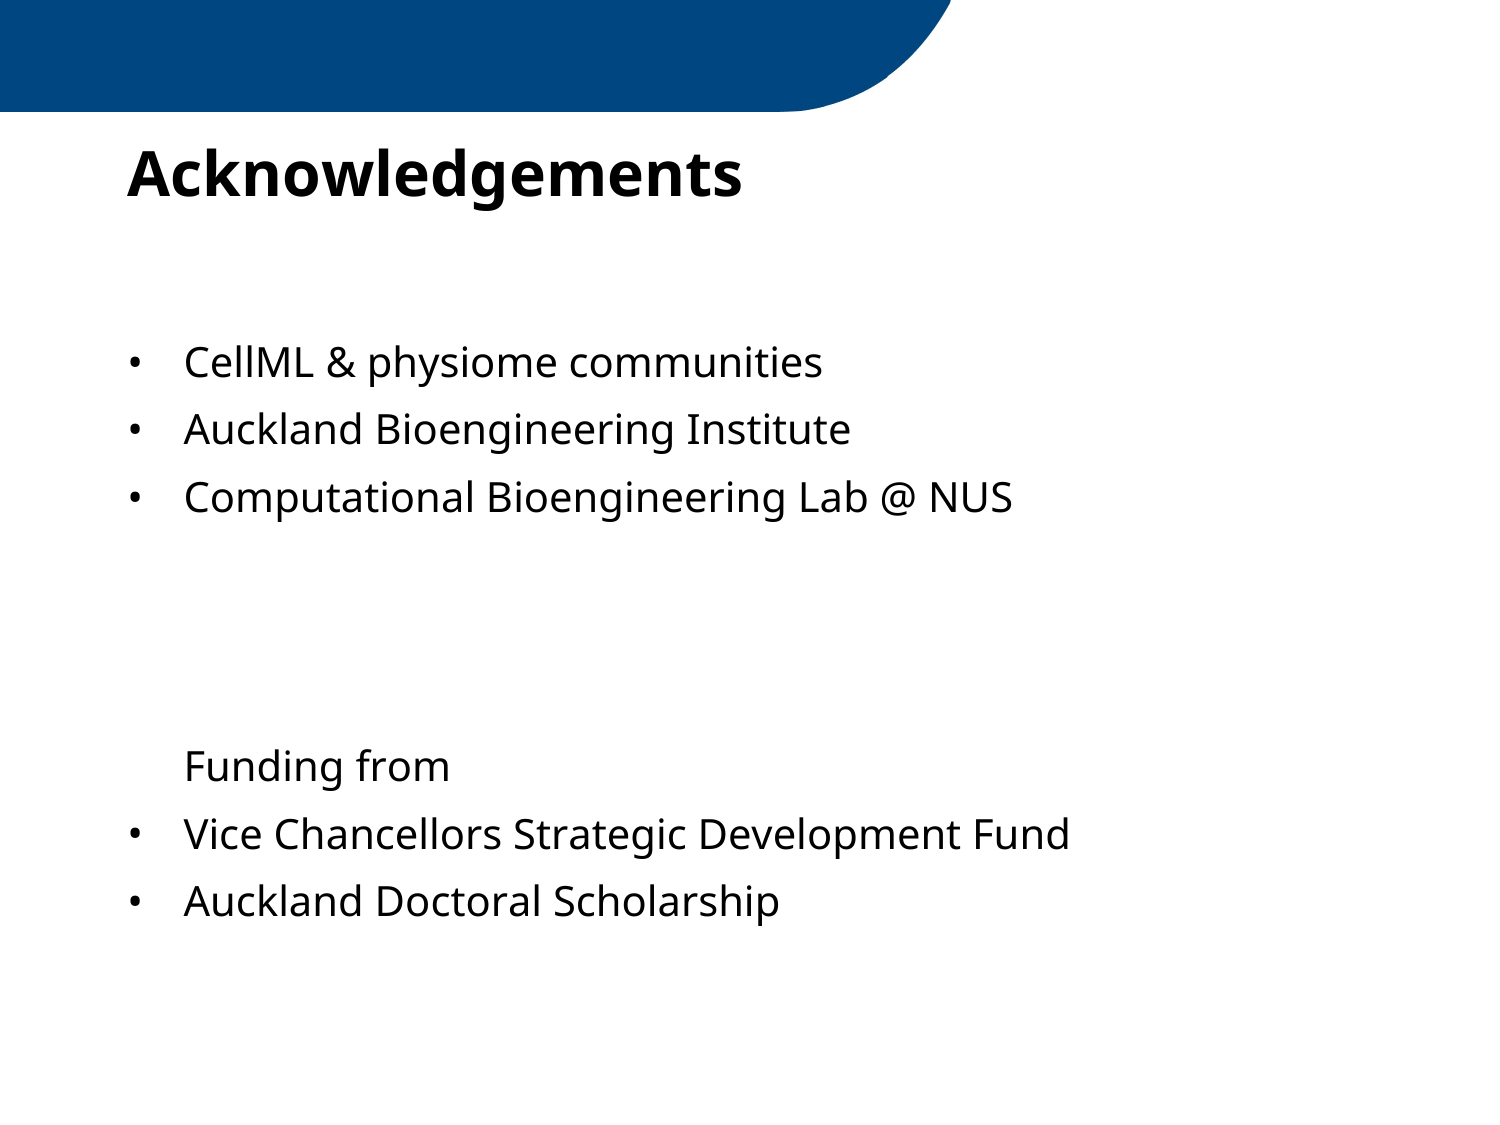

# Acknowledgements
CellML & physiome communities
Auckland Bioengineering Institute
Computational Bioengineering Lab @ NUS
Funding from
Vice Chancellors Strategic Development Fund
Auckland Doctoral Scholarship